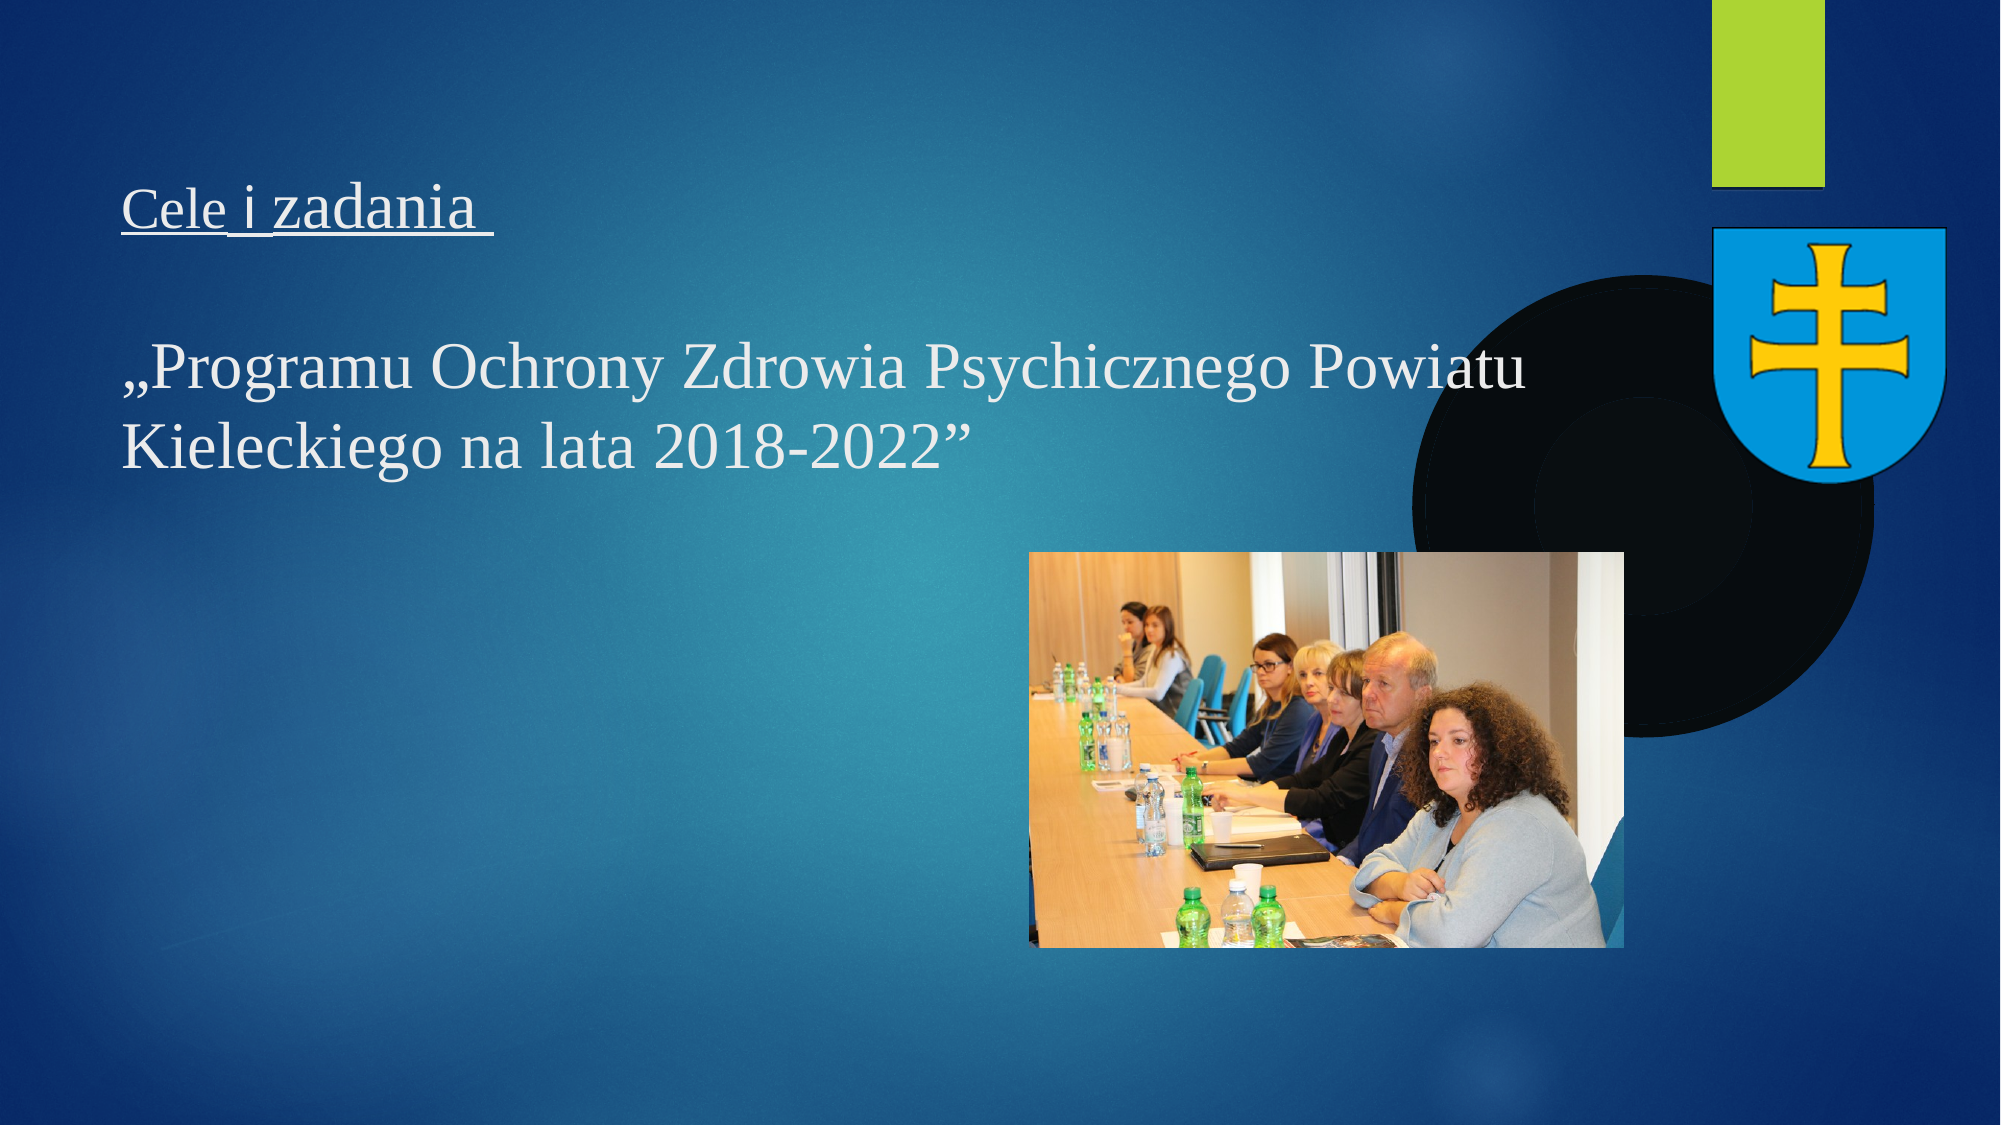

# Cele i zadania „Programu Ochrony Zdrowia Psychicznego Powiatu Kieleckiego na lata 2018-2022”